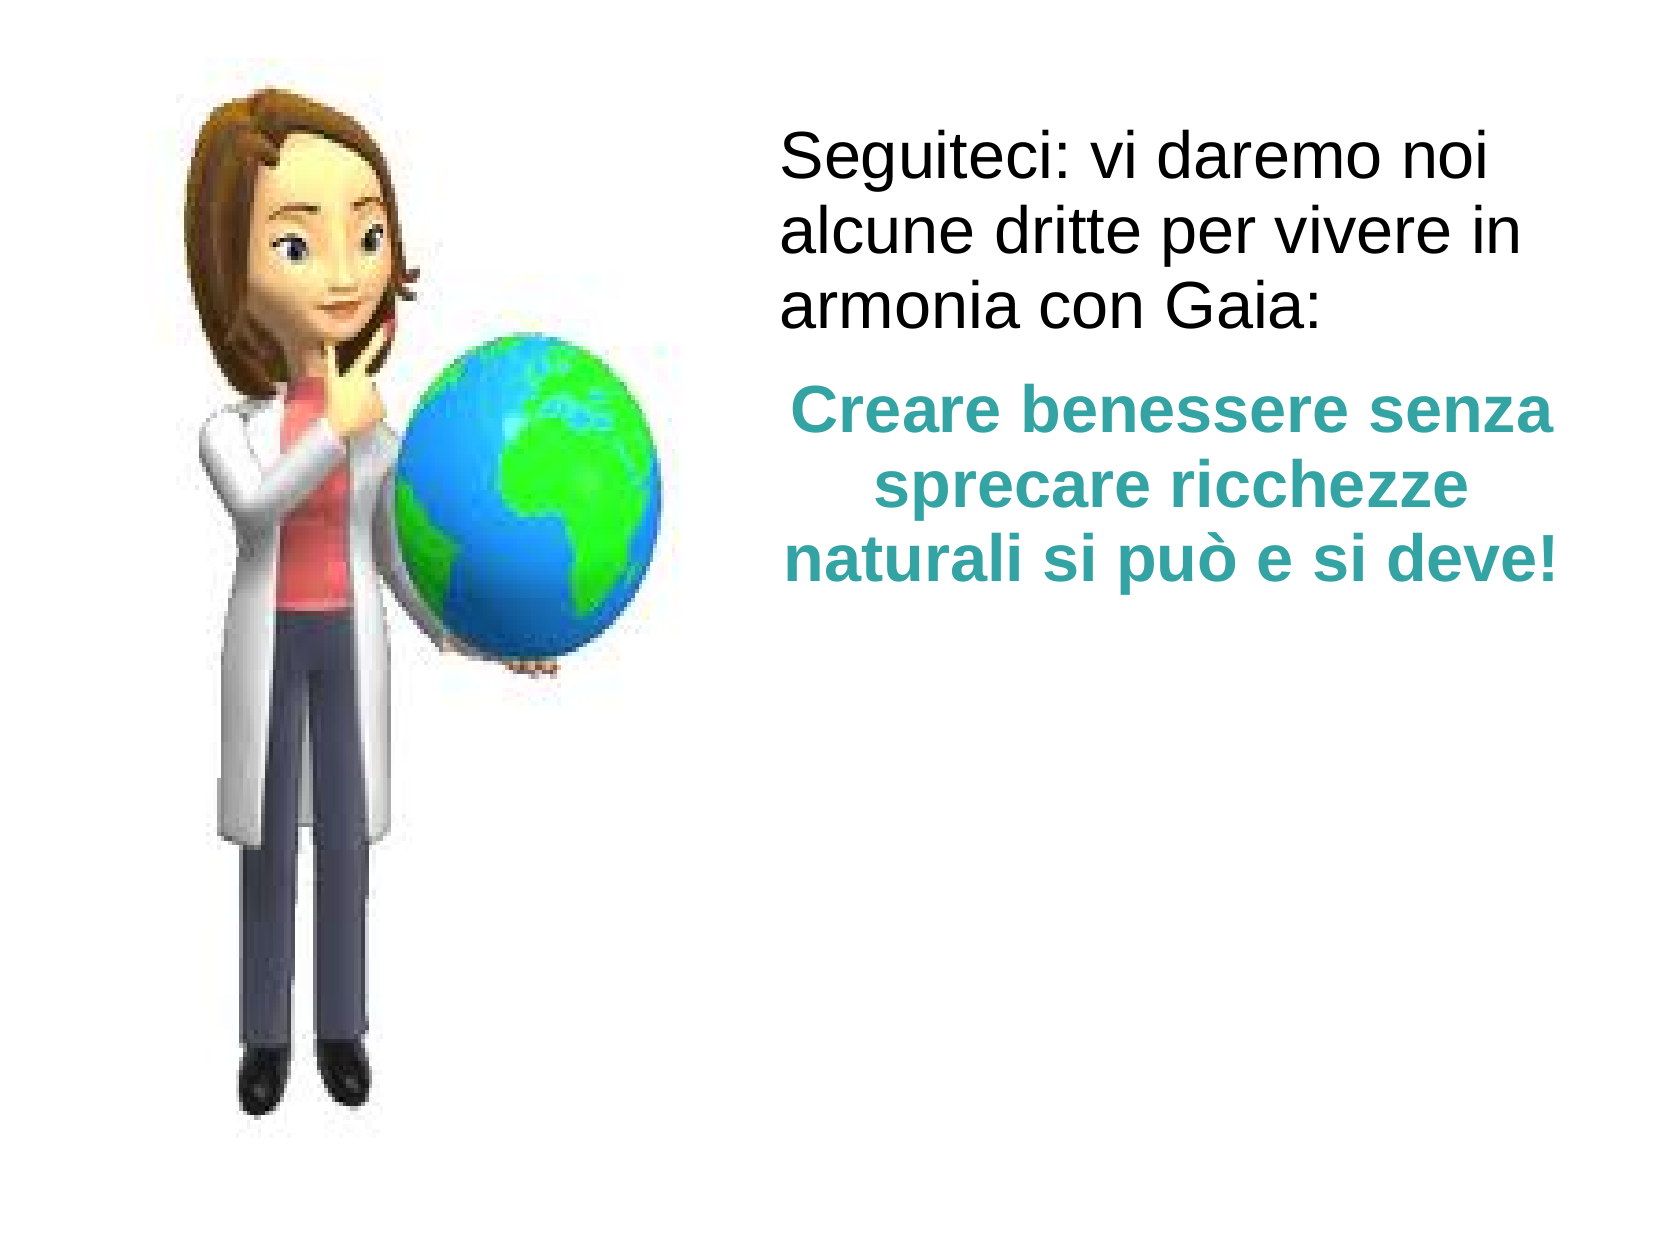

# Seguiteci: vi daremo noi alcune dritte per vivere in armonia con Gaia:
Creare benessere senza sprecare ricchezze naturali si può e si deve!